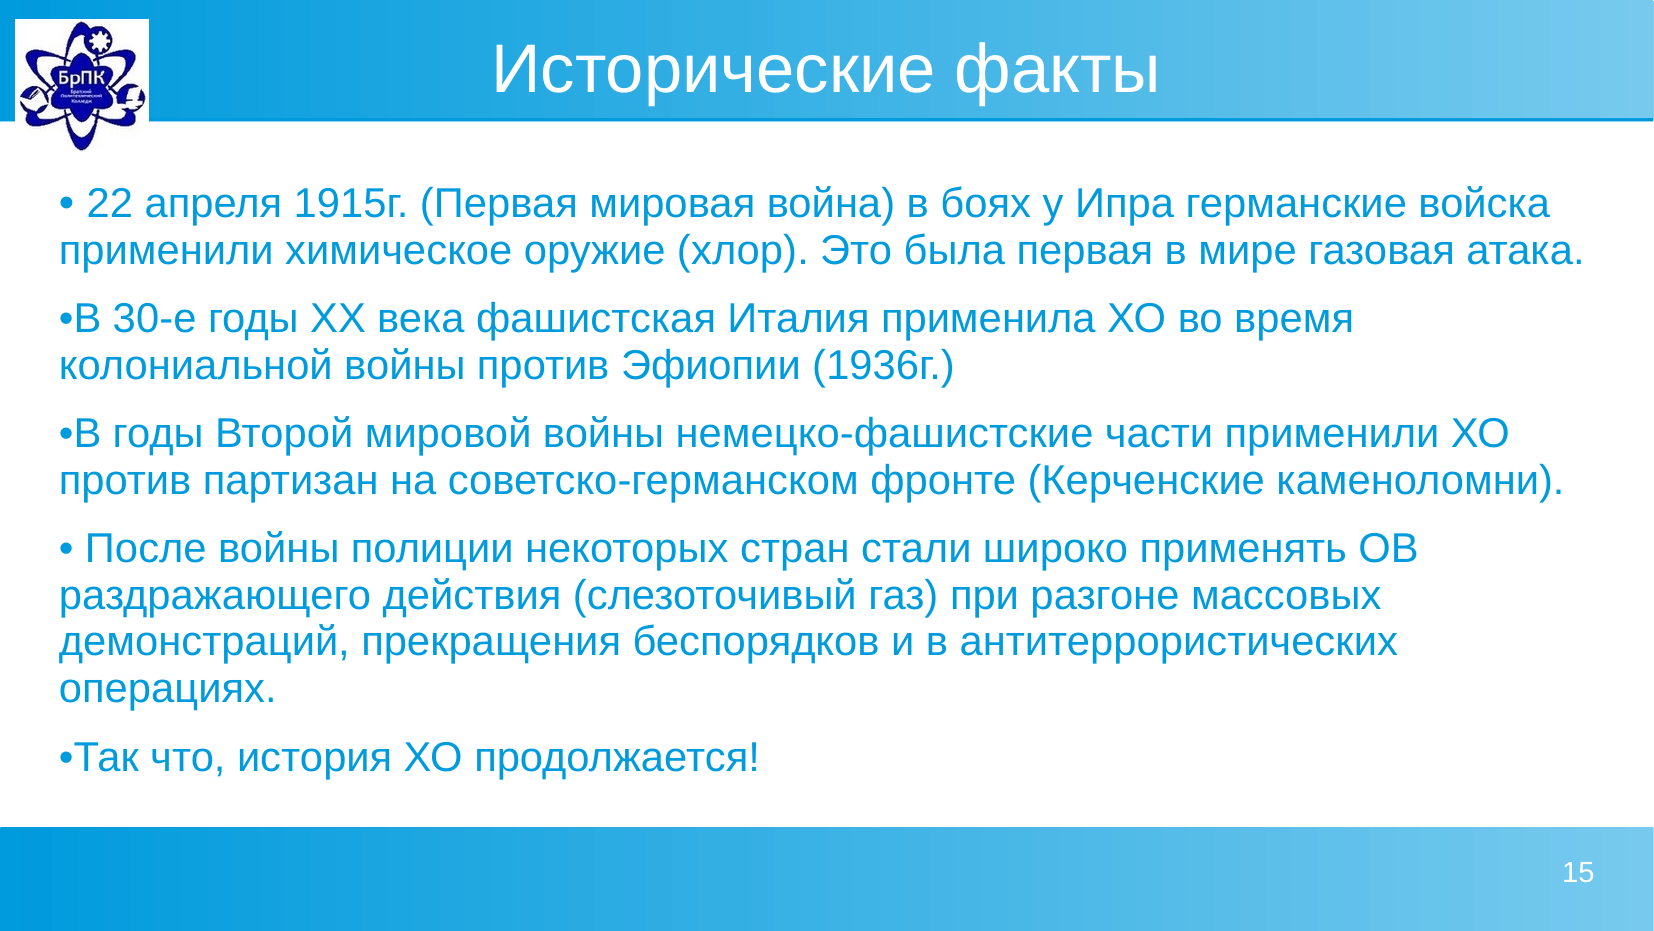

# Исторические факты
• 22 апреля 1915г. (Первая мировая война) в боях у Ипра германские войска применили химическое оружие (хлор). Это была первая в мире газовая атака.
•В 30-е годы XX века фашистская Италия применила ХО во время колониальной войны против Эфиопии (1936г.)
•В годы Второй мировой войны немецко-фашистские части применили ХО против партизан на советско-германском фронте (Керченские каменоломни).
• После войны полиции некоторых стран стали широко применять ОВ раздражающего действия (слезоточивый газ) при разгоне массовых демонстраций, прекращения беспорядков и в антитеррористических операциях.
•Так что, история ХО продолжается!
15